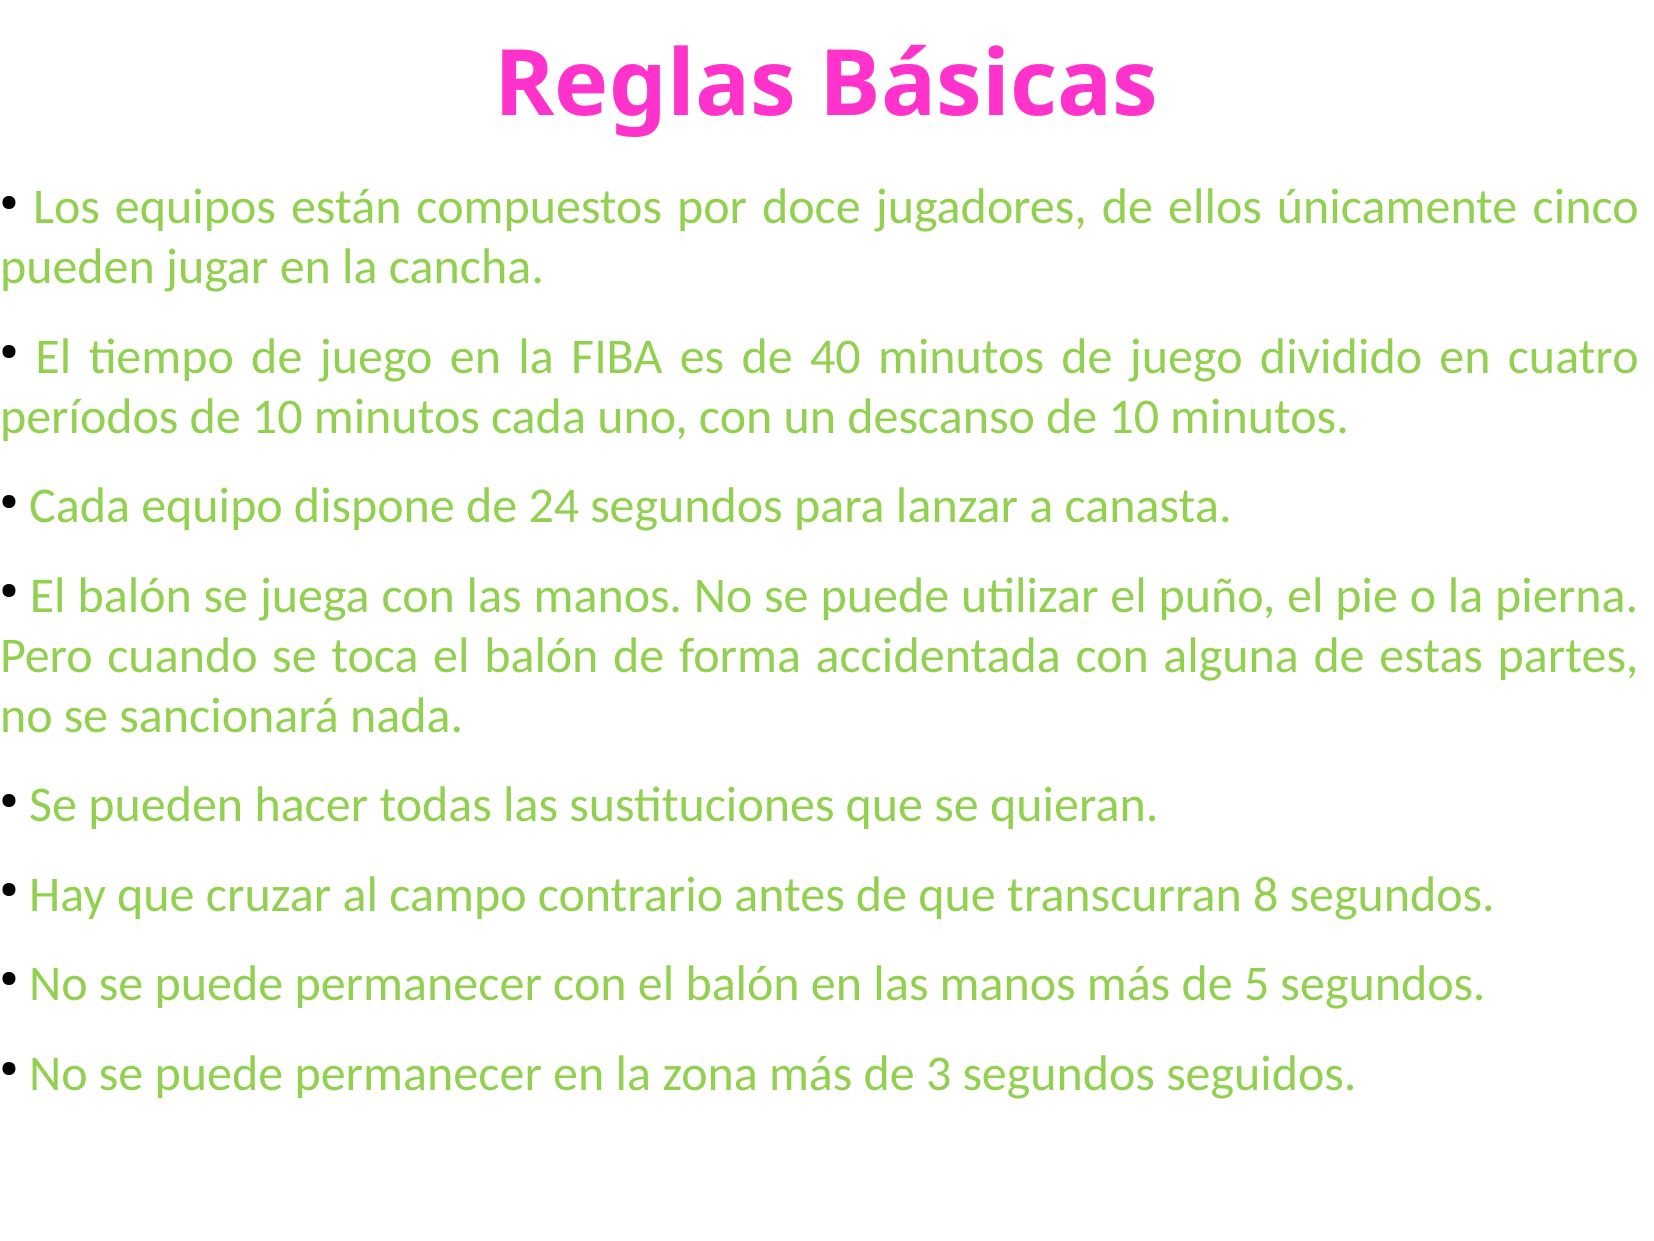

# Reglas Básicas
 Los equipos están compuestos por doce jugadores, de ellos únicamente cinco pueden jugar en la cancha.
 El tiempo de juego en la FIBA es de 40 minutos de juego dividido en cuatro períodos de 10 minutos cada uno, con un descanso de 10 minutos.
 Cada equipo dispone de 24 segundos para lanzar a canasta.
 El balón se juega con las manos. No se puede utilizar el puño, el pie o la pierna. Pero cuando se toca el balón de forma accidentada con alguna de estas partes, no se sancionará nada.
 Se pueden hacer todas las sustituciones que se quieran.
 Hay que cruzar al campo contrario antes de que transcurran 8 segundos.
 No se puede permanecer con el balón en las manos más de 5 segundos.
 No se puede permanecer en la zona más de 3 segundos seguidos.